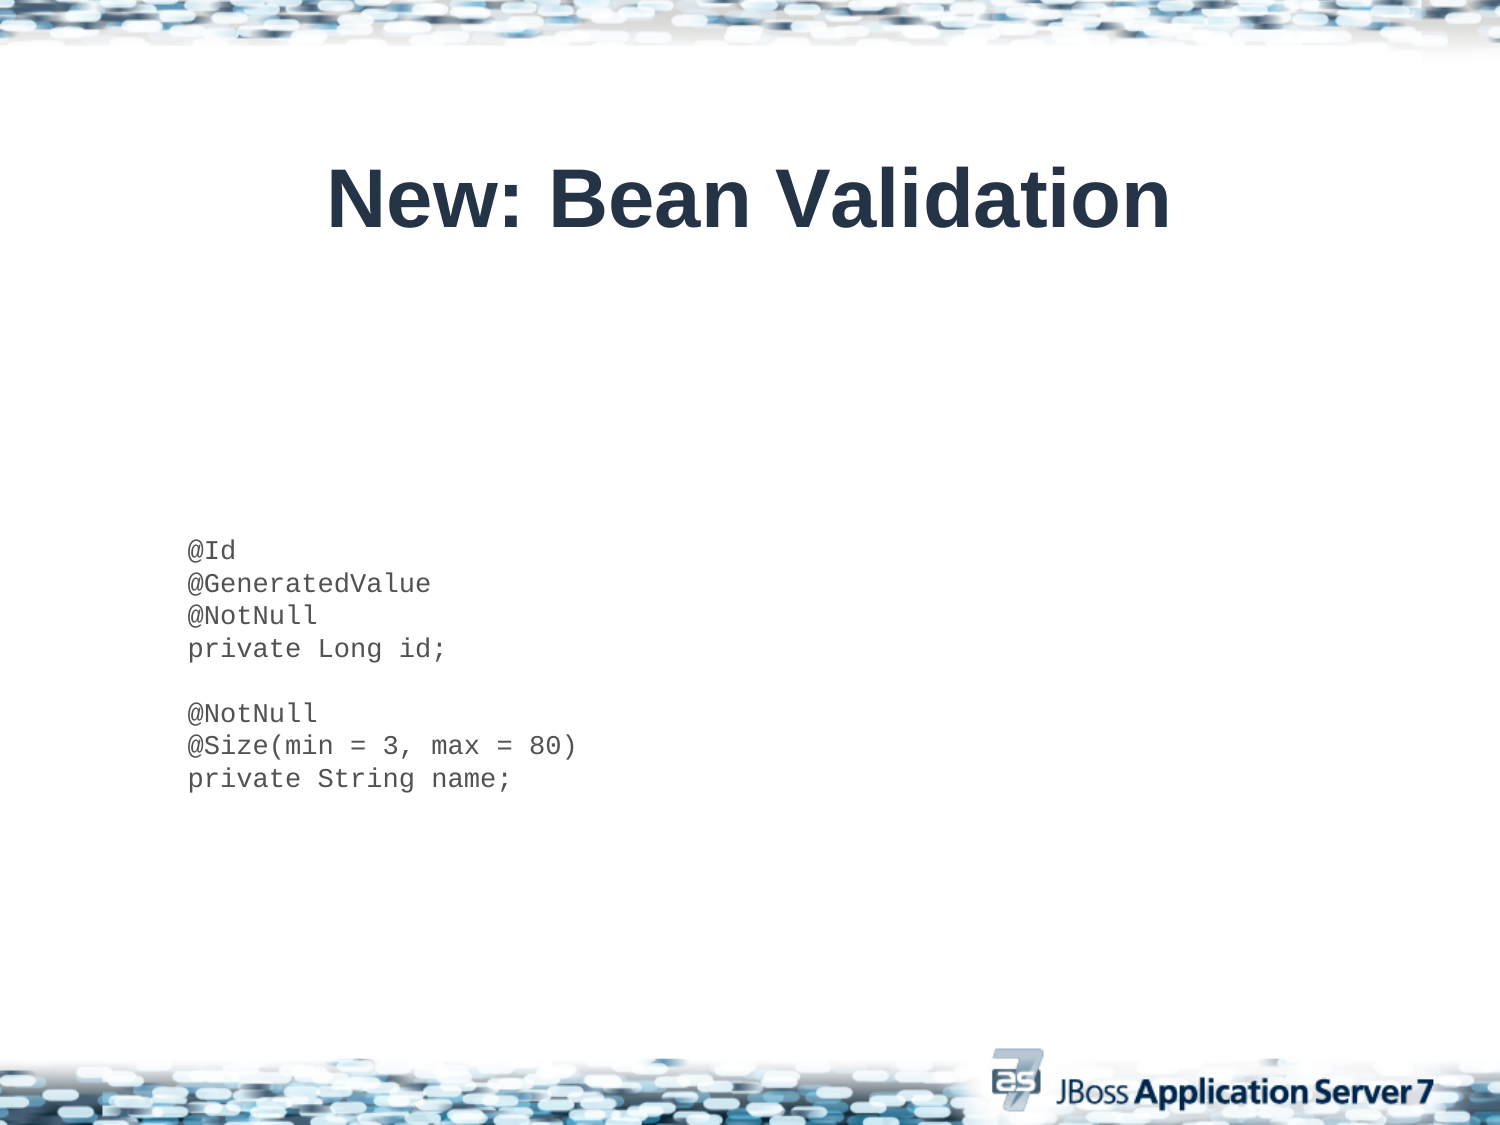

# New: Bean Validation
@Id
@GeneratedValue
@NotNull
private Long id;
@NotNull
@Size(min = 3, max = 80)
private String name;